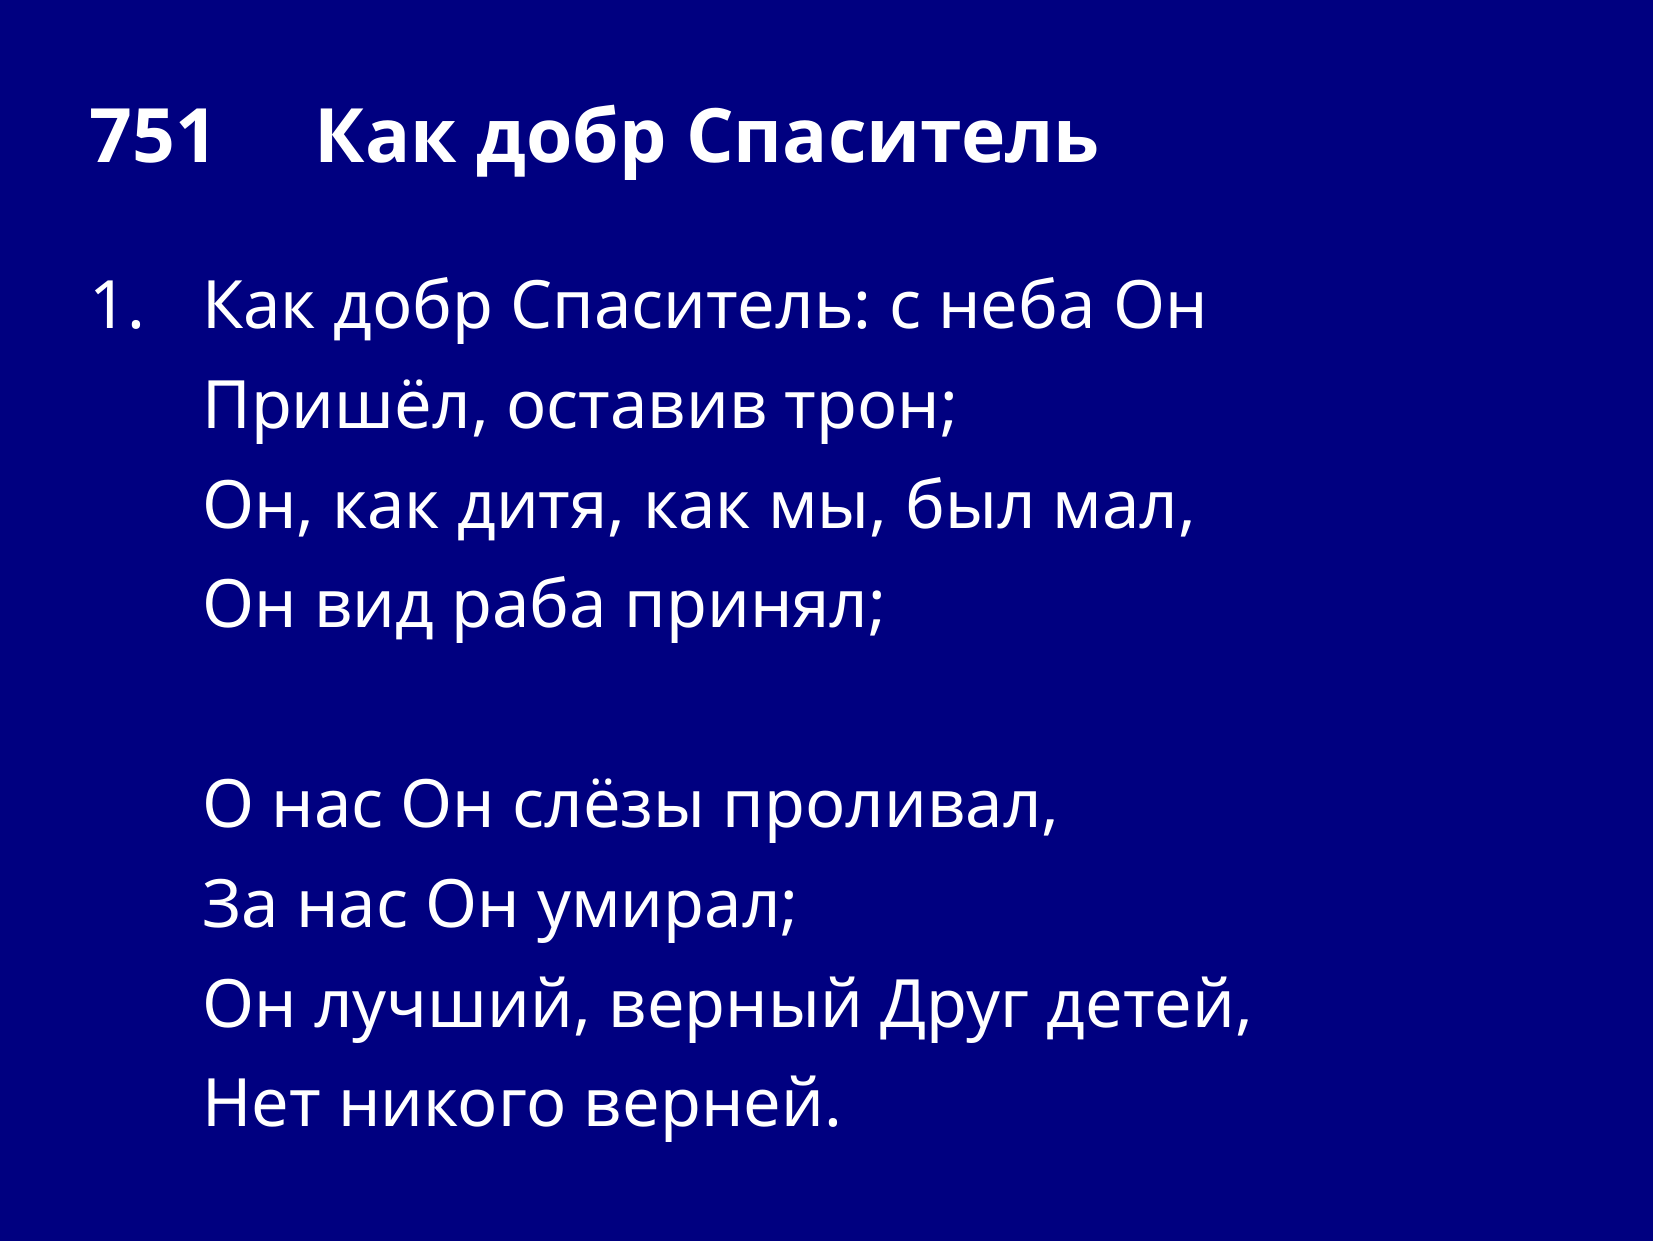

751	Как добр Спаситель
1.	Как добр Спаситель: с неба Он
	Пришёл, оставив трон;
	Он, как дитя, как мы, был мал,
	Он вид раба принял;
	О нас Он слёзы проливал,
	За нас Он умирал;
	Он лучший, верный Друг детей,
	Нет никого верней.